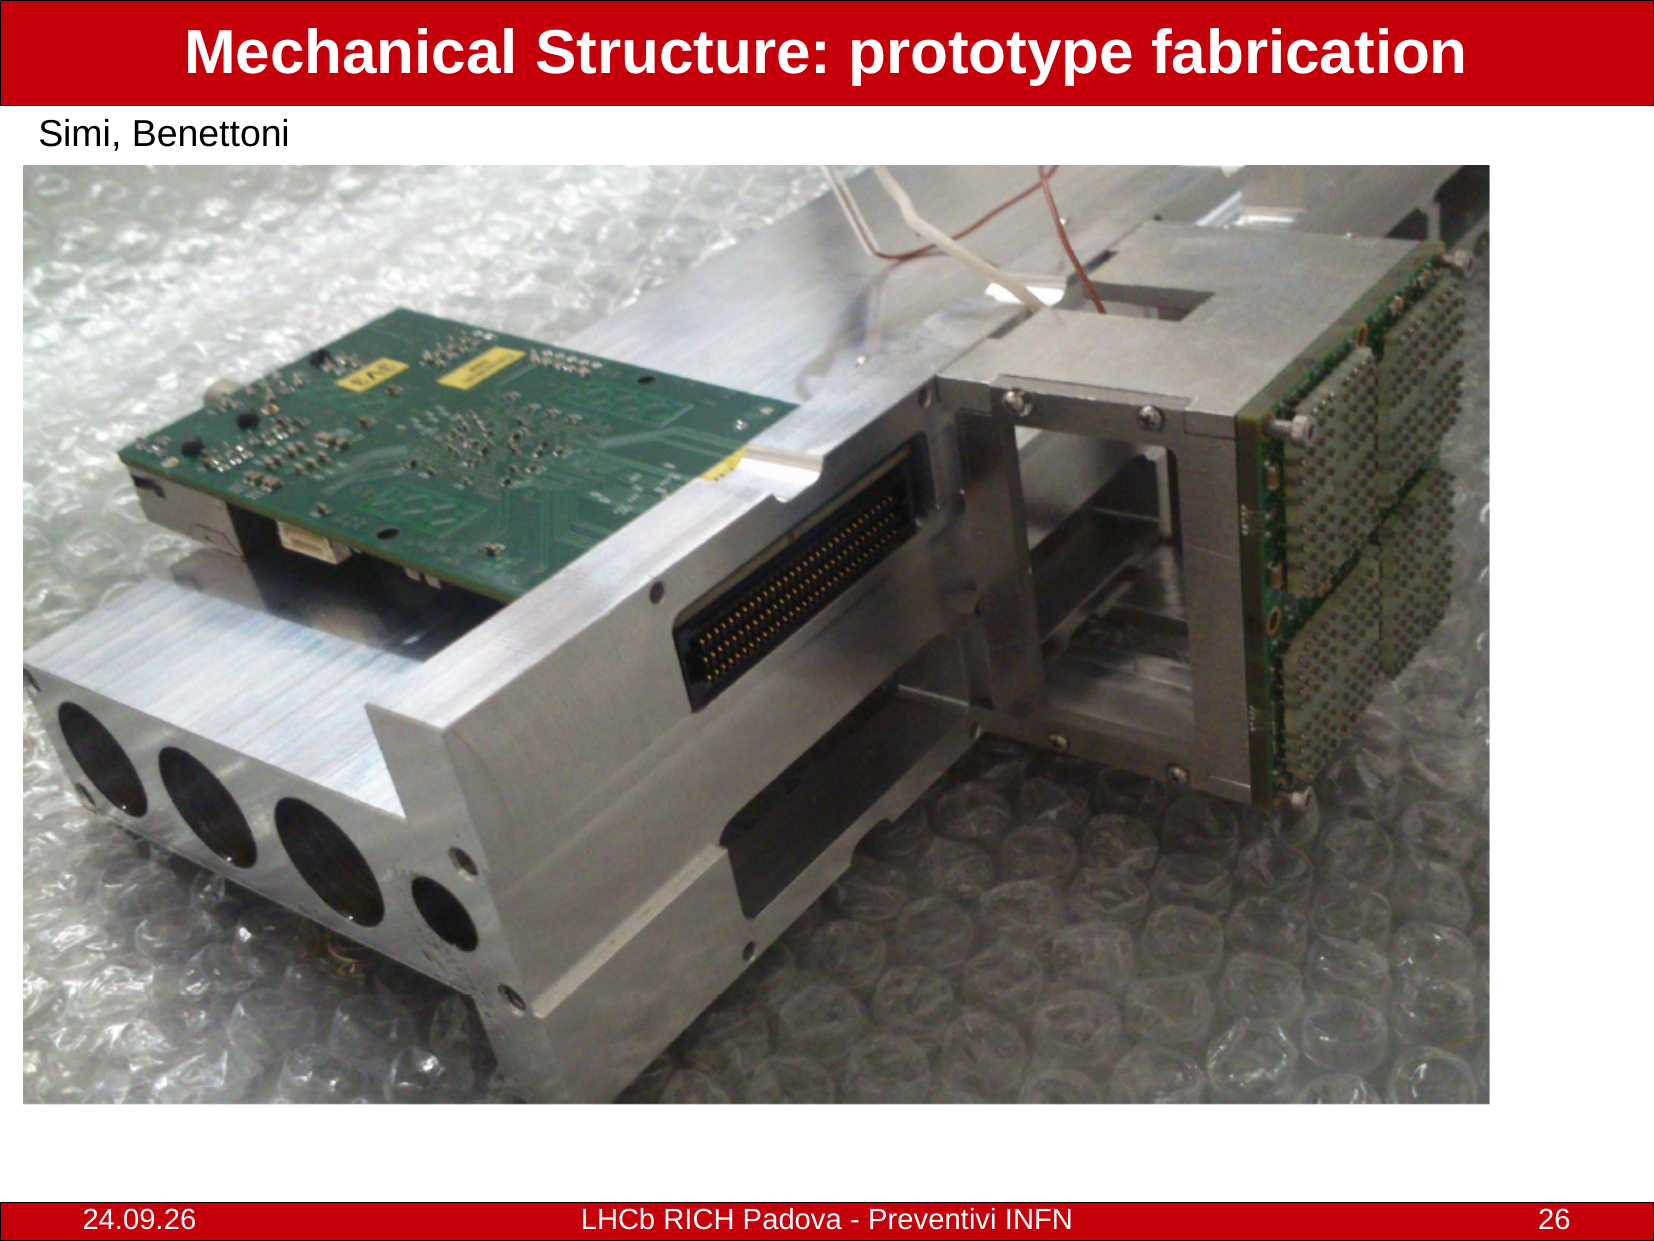

# Mechanical Structure: prototype fabrication
Simi, Benettoni
LHCb RICH Padova - Preventivi INFN
26